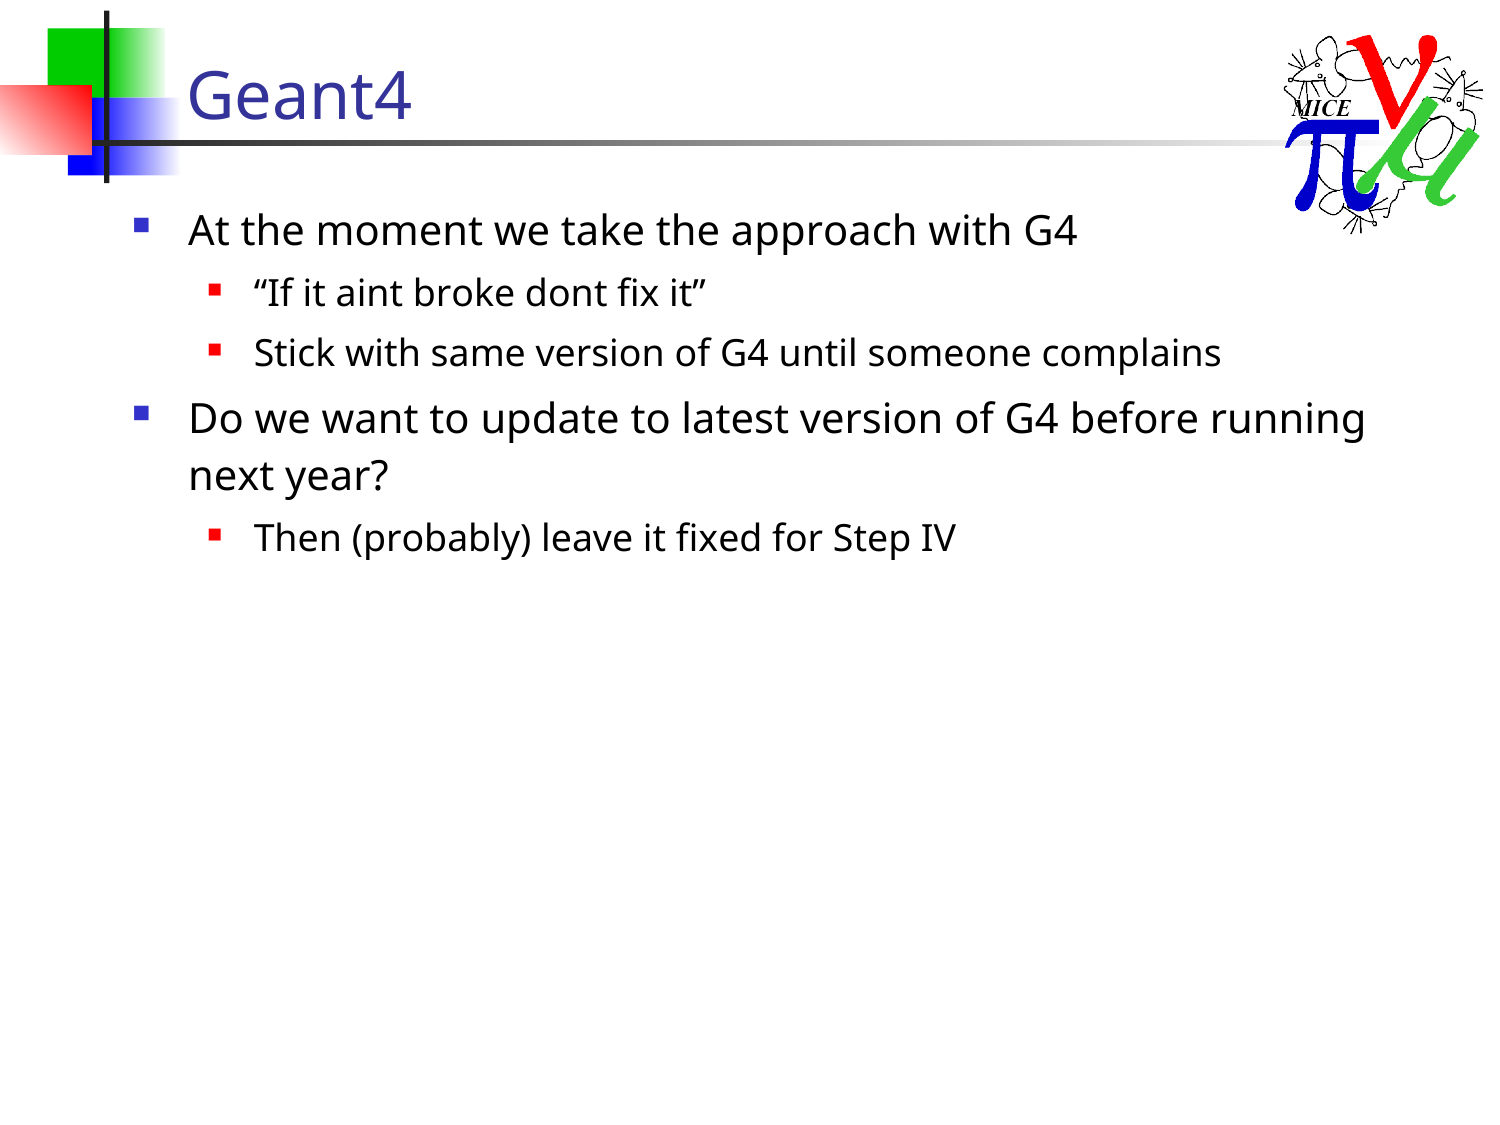

# Geant4
At the moment we take the approach with G4
“If it aint broke dont fix it”
Stick with same version of G4 until someone complains
Do we want to update to latest version of G4 before running next year?
Then (probably) leave it fixed for Step IV